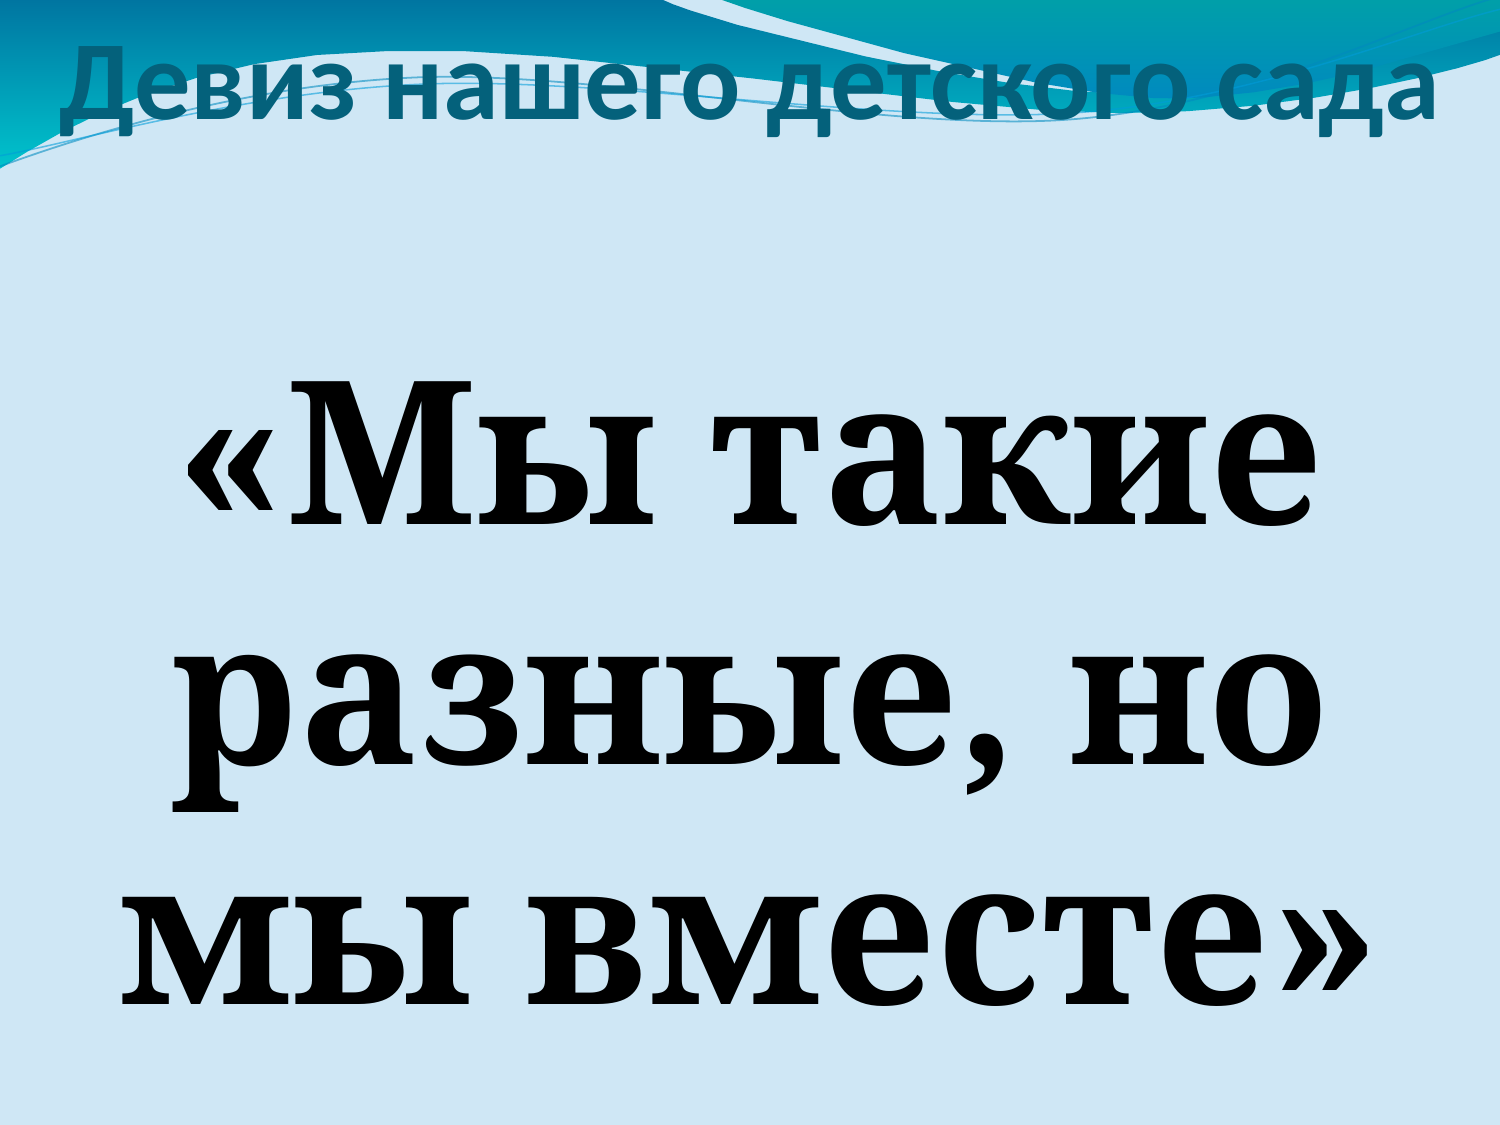

# Девиз нашего детского сада
«Мы такие разные, но мы вместе»